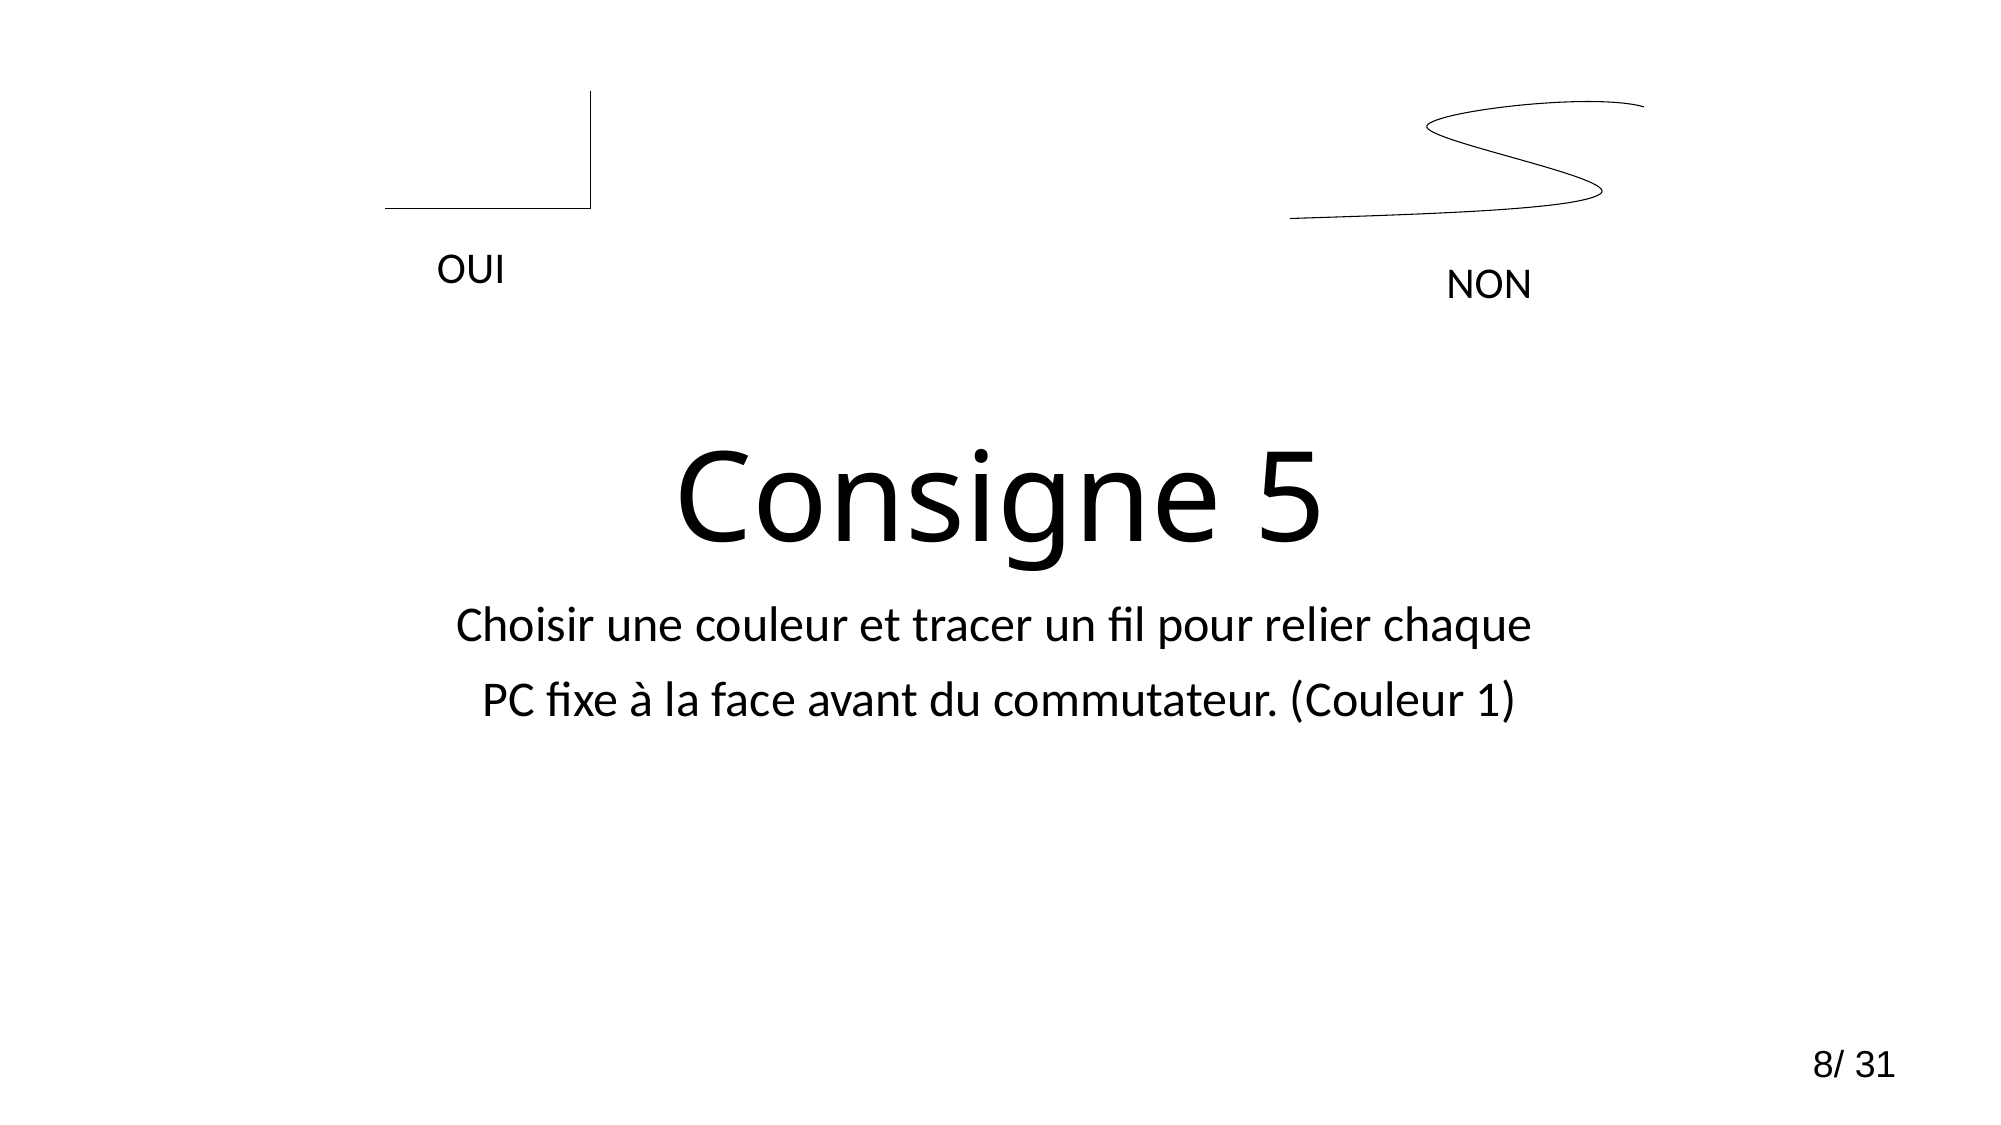

# Consigne 5
OUI
NON
Choisir une couleur et tracer un fil pour relier chaque
PC fixe à la face avant du commutateur. (Couleur 1)